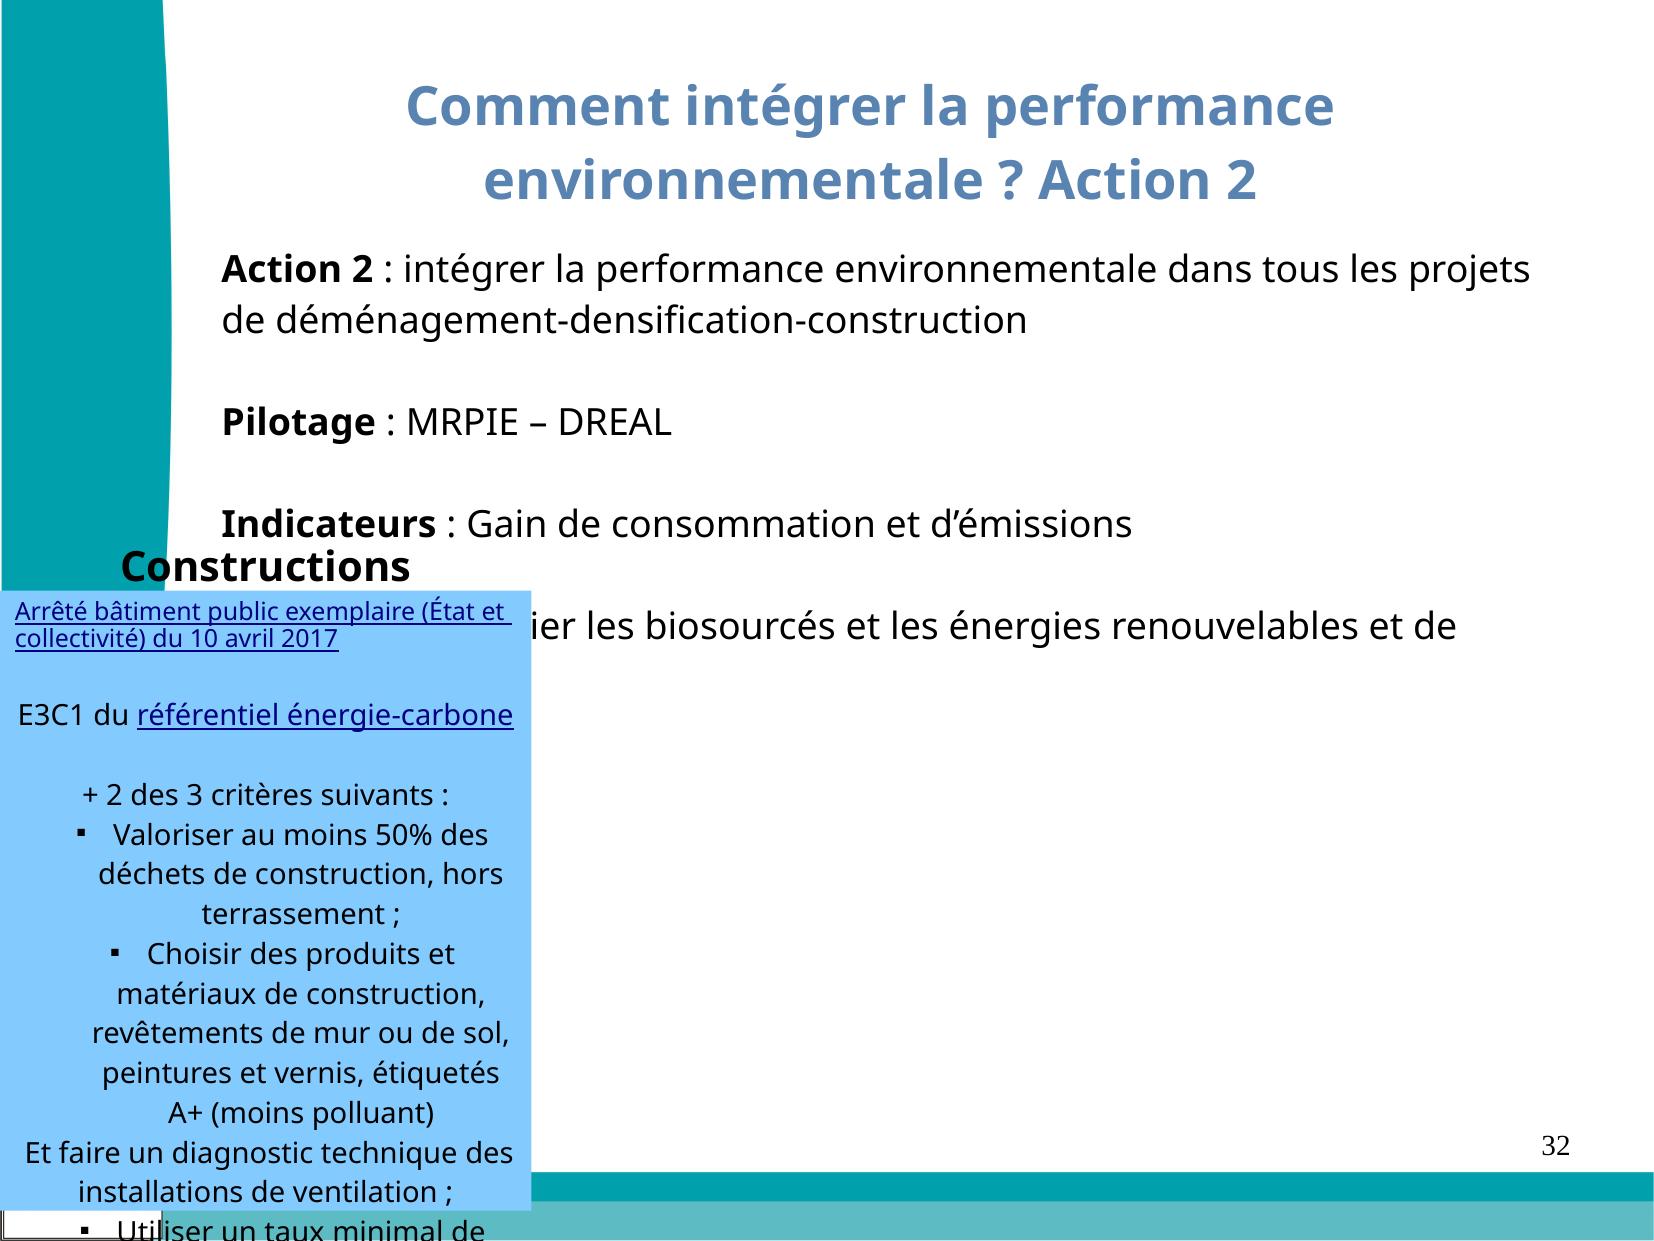

Comment intégrer la performance environnementale ? Action 2
Action 2 : intégrer la performance environnementale dans tous les projets de déménagement-densification-construction
Pilotage : MRPIE – DREAL
Indicateurs : Gain de consommation et d’émissions
Critères : privilégier les biosourcés et les énergies renouvelables et de récupération
Constructions
Arrêté bâtiment public exemplaire (État et collectivité) du 10 avril 2017
E3C1 du référentiel énergie-carbone
+ 2 des 3 critères suivants :
Valoriser au moins 50% des déchets de construction, hors terrassement ;
Choisir des produits et matériaux de construction, revêtements de mur ou de sol, peintures et vernis, étiquetés A+ (moins polluant)
Et faire un diagnostic technique des installations de ventilation ;
Utiliser un taux minimal de matériaux biosourcés.
32